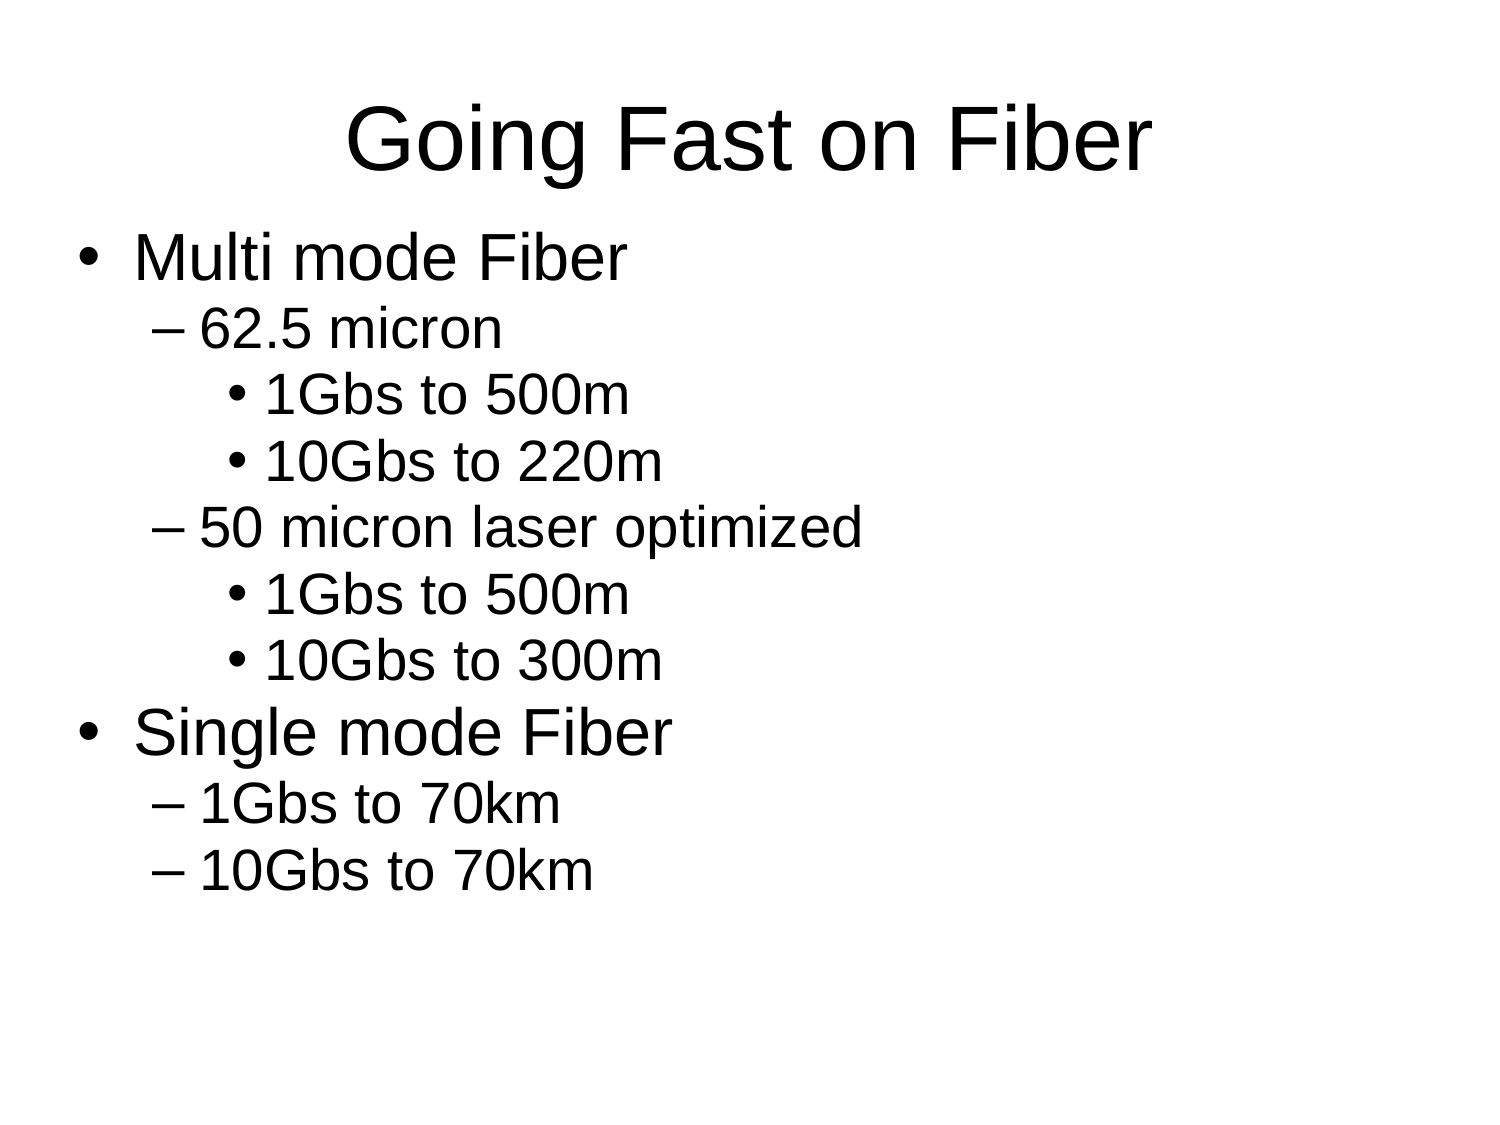

# Going Fast on Fiber
Multi mode Fiber
62.5 micron
1Gbs to 500m
10Gbs to 220m
50 micron laser optimized
1Gbs to 500m
10Gbs to 300m
Single mode Fiber
1Gbs to 70km
10Gbs to 70km